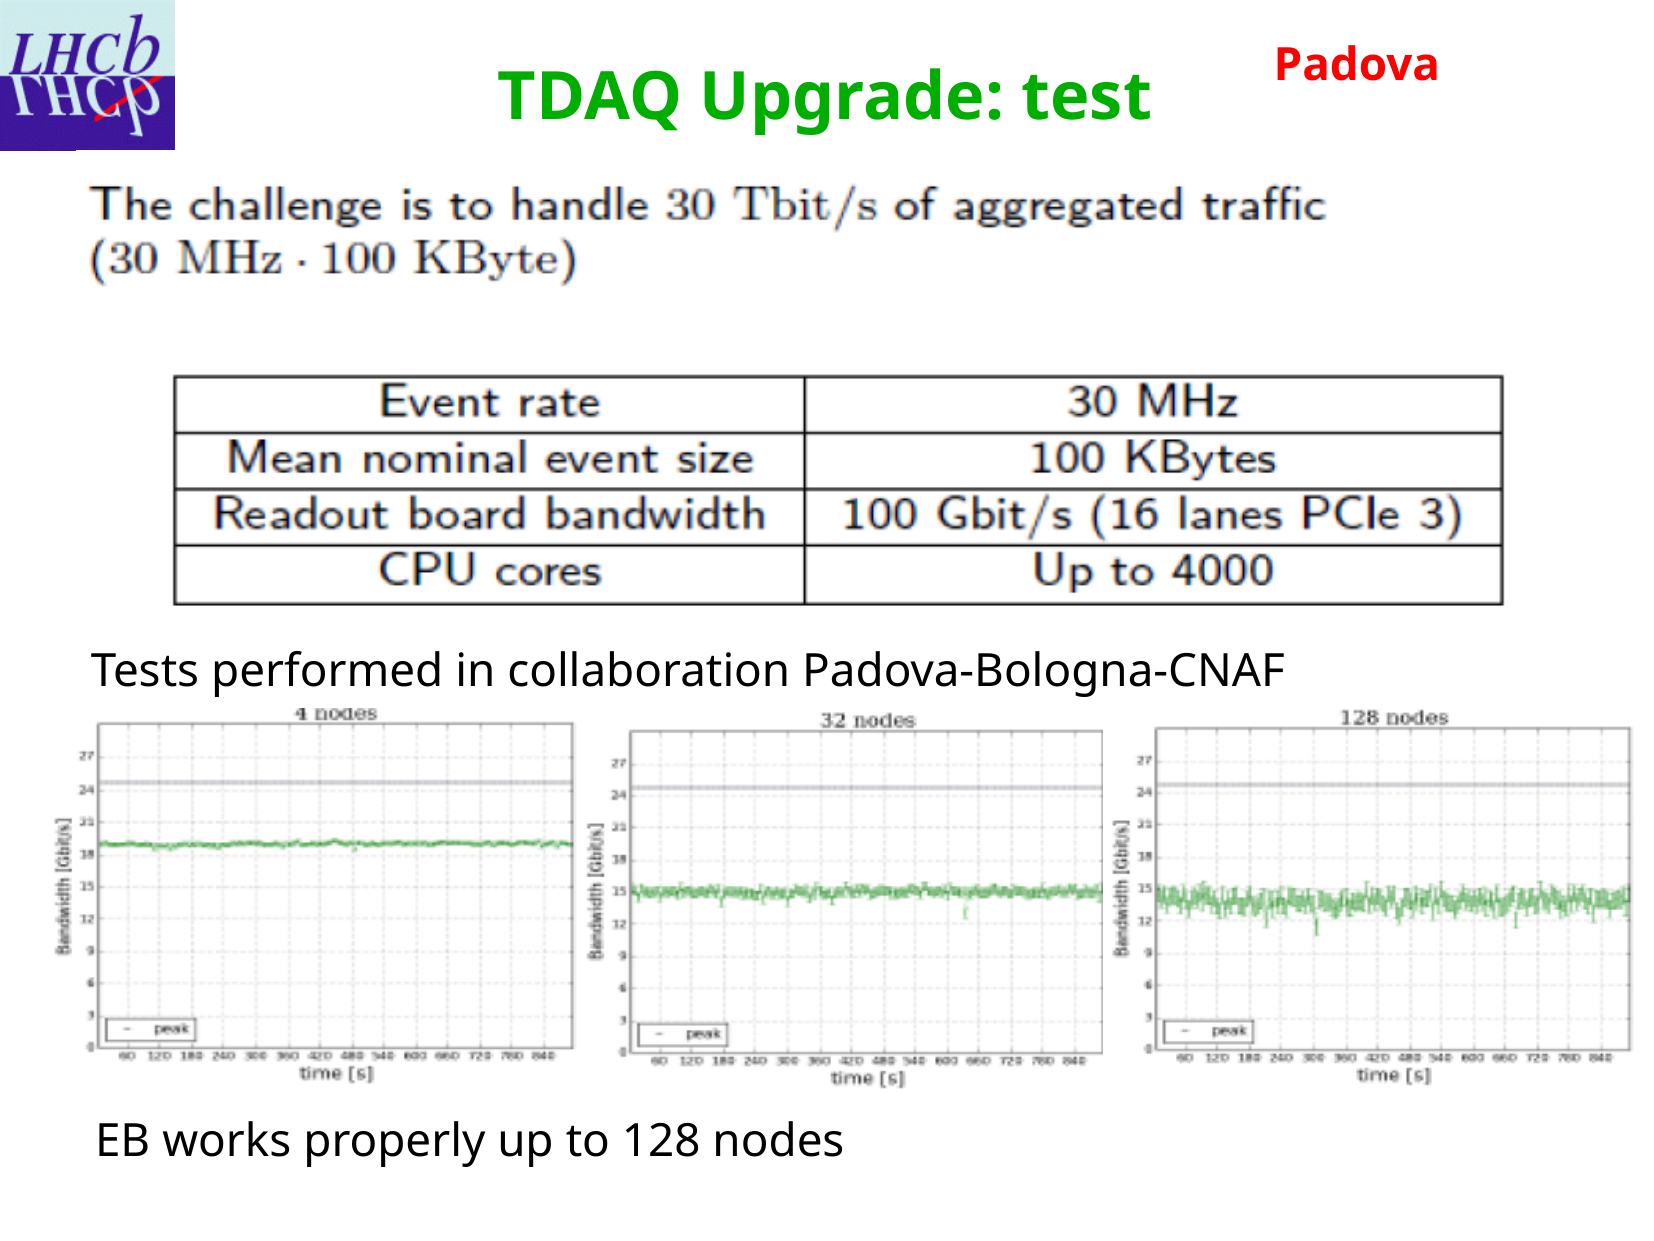

Padova
# TDAQ Upgrade: test
Tests performed in collaboration Padova-Bologna-CNAF
EB works properly up to 128 nodes